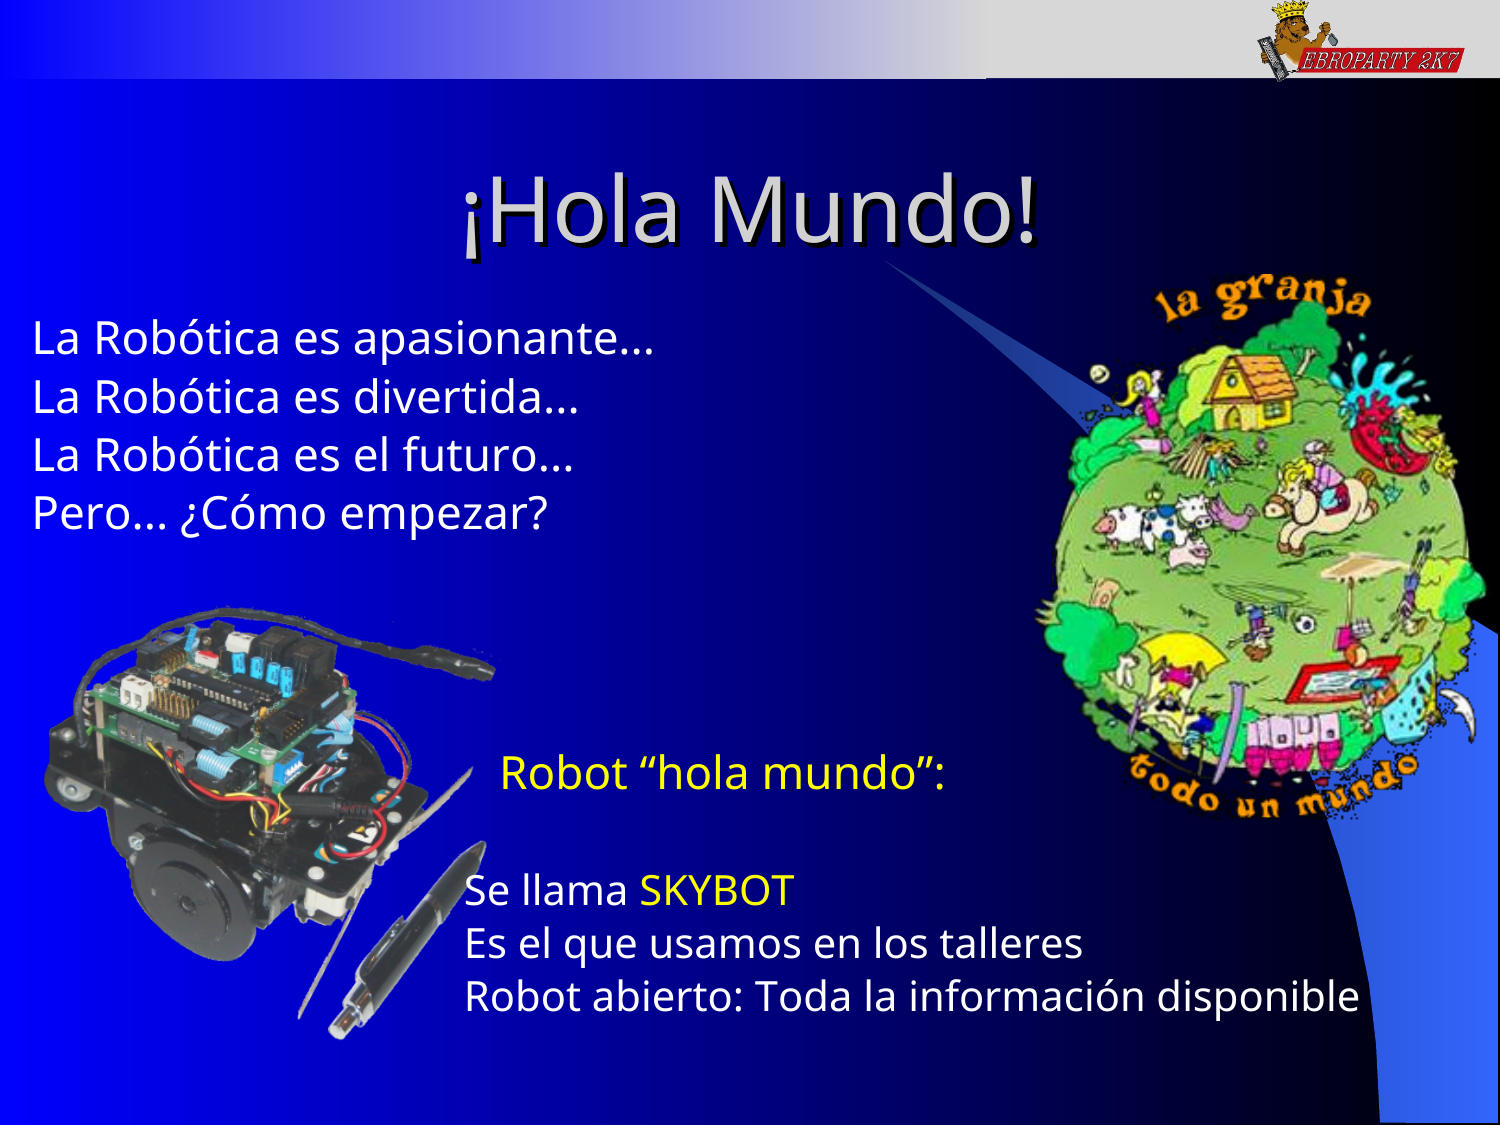

# ¡Hola Mundo!
La Robótica es apasionante...
La Robótica es divertida...
La Robótica es el futuro...
Pero... ¿Cómo empezar?
Robot “hola mundo”:
Se llama SKYBOT
Es el que usamos en los talleres
Robot abierto: Toda la información disponible